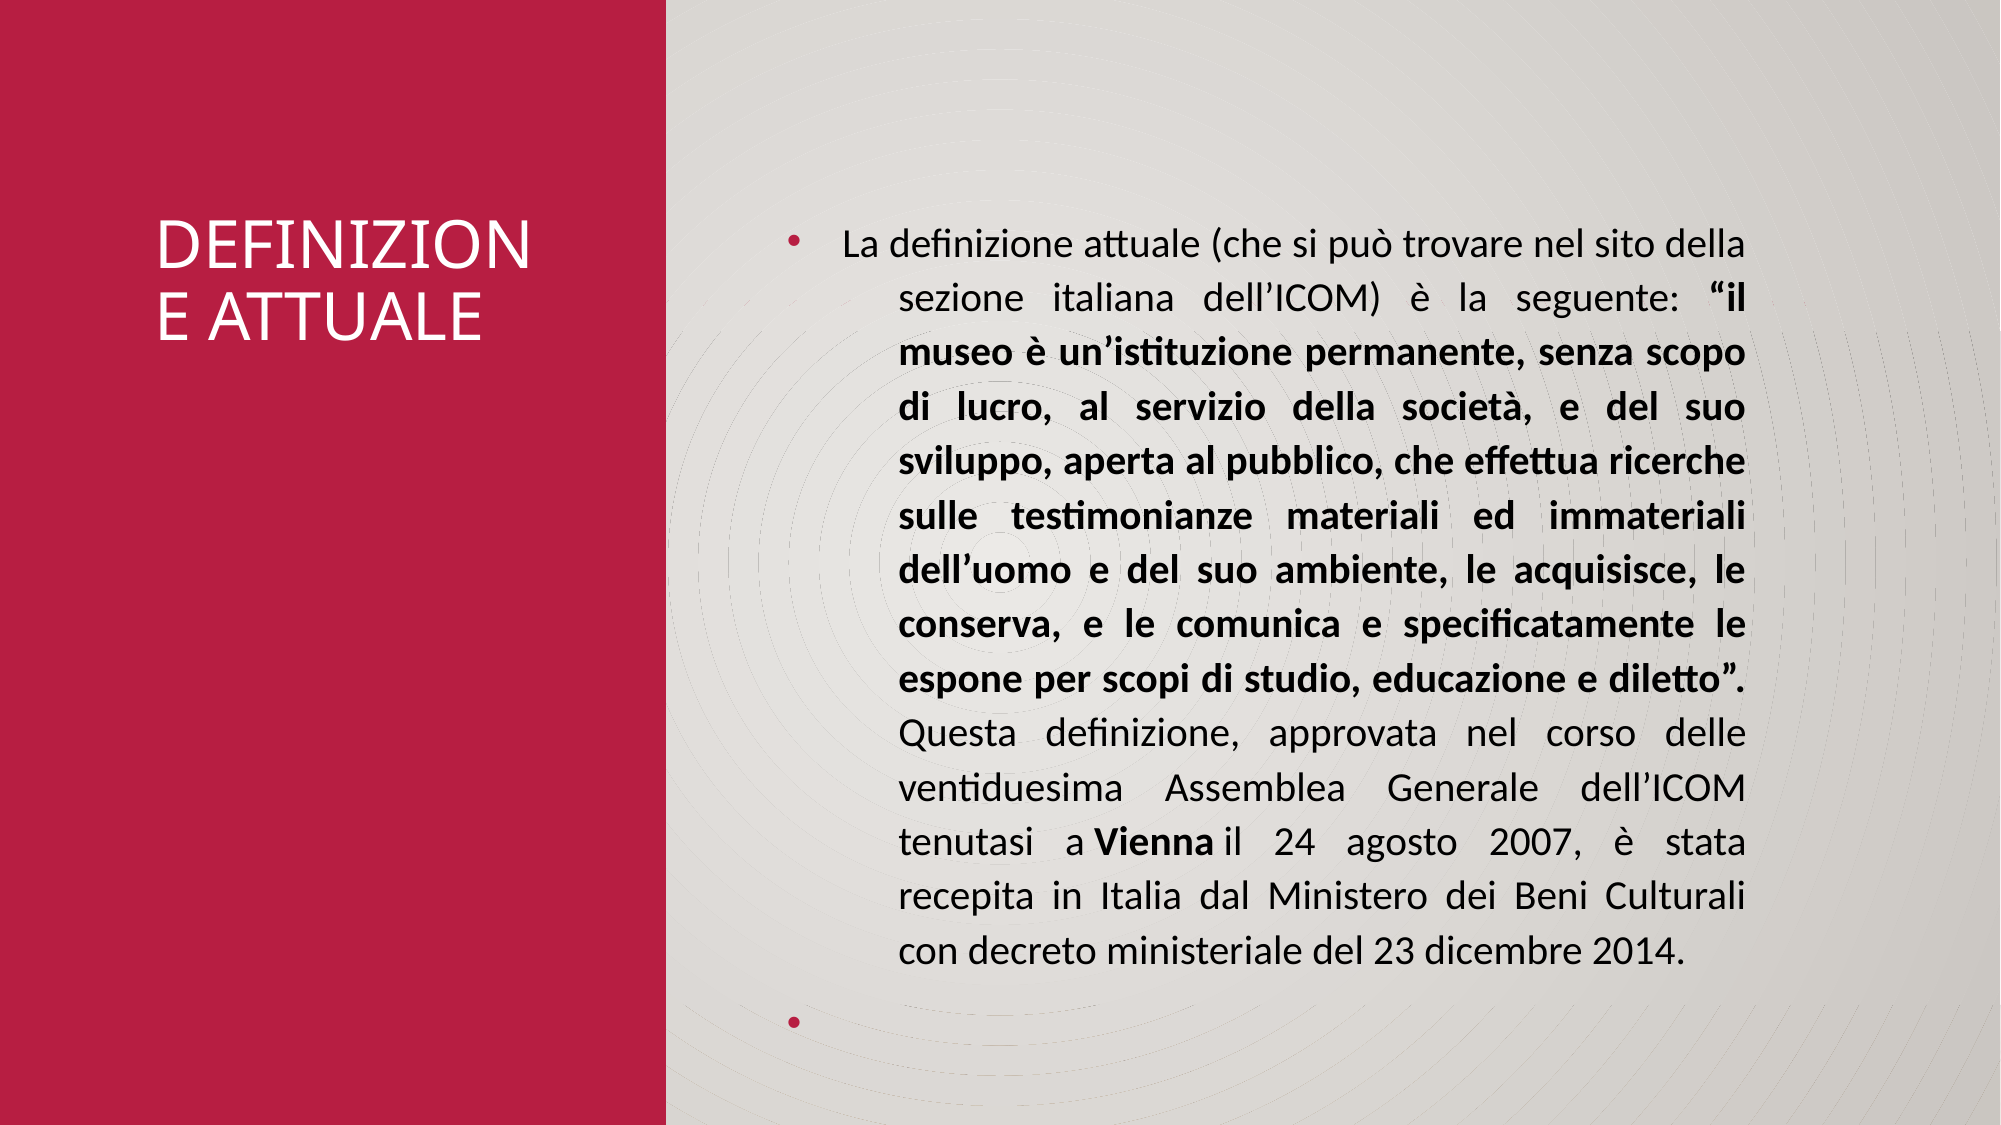

# Definizione attuale
La definizione attuale (che si può trovare nel sito della sezione italiana dell’ICOM) è la seguente: “il museo è un’istituzione permanente, senza scopo di lucro, al servizio della società, e del suo sviluppo, aperta al pubblico, che effettua ricerche sulle testimonianze materiali ed immateriali dell’uomo e del suo ambiente, le acquisisce, le conserva, e le comunica e specificatamente le espone per scopi di studio, educazione e diletto”. Questa definizione, approvata nel corso delle ventiduesima Assemblea Generale dell’ICOM tenutasi a Vienna il 24 agosto 2007, è stata recepita in Italia dal Ministero dei Beni Culturali con decreto ministeriale del 23 dicembre 2014.